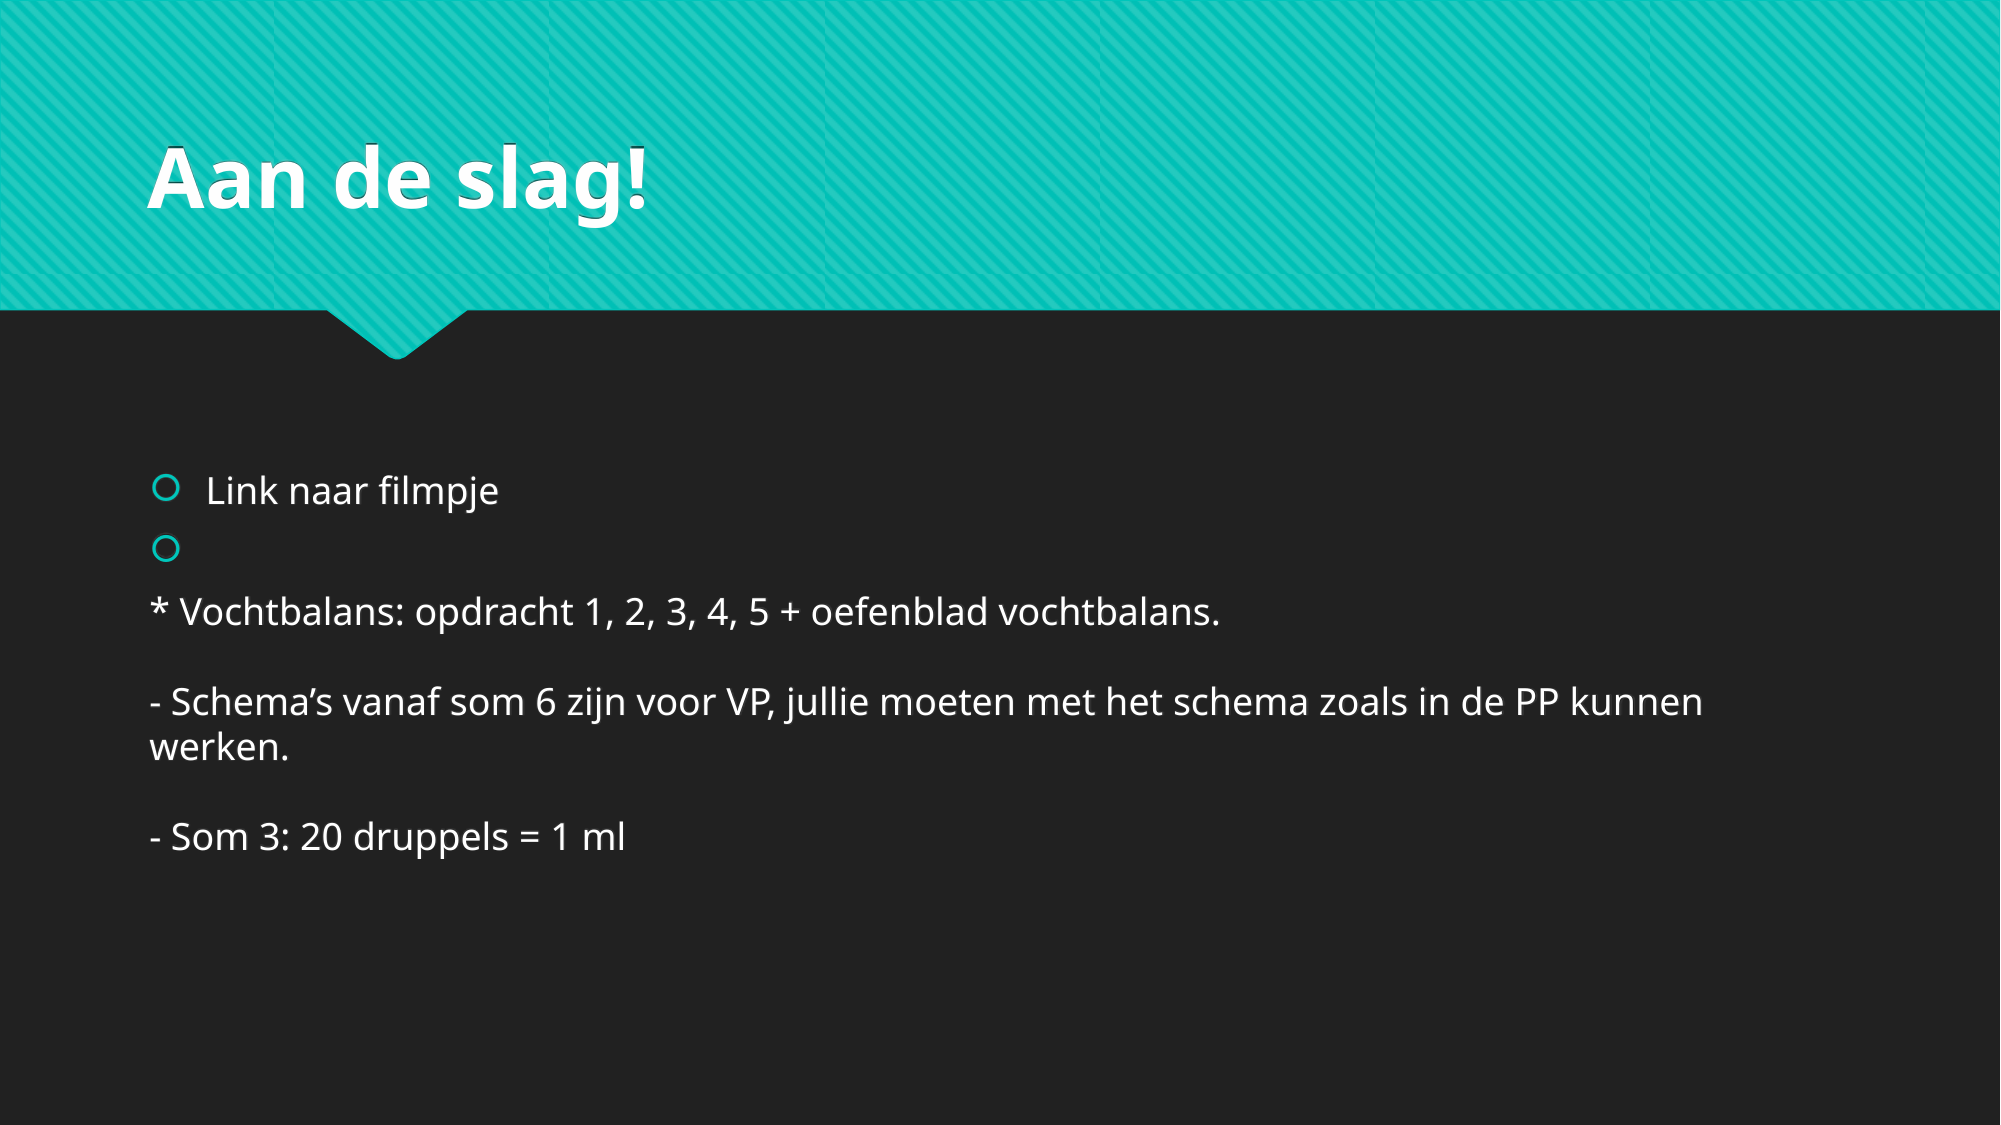

# Aan de slag!
Link naar filmpje
* Vochtbalans: opdracht 1, 2, 3, 4, 5 + oefenblad vochtbalans.
- Schema’s vanaf som 6 zijn voor VP, jullie moeten met het schema zoals in de PP kunnen werken.
- Som 3: 20 druppels = 1 ml